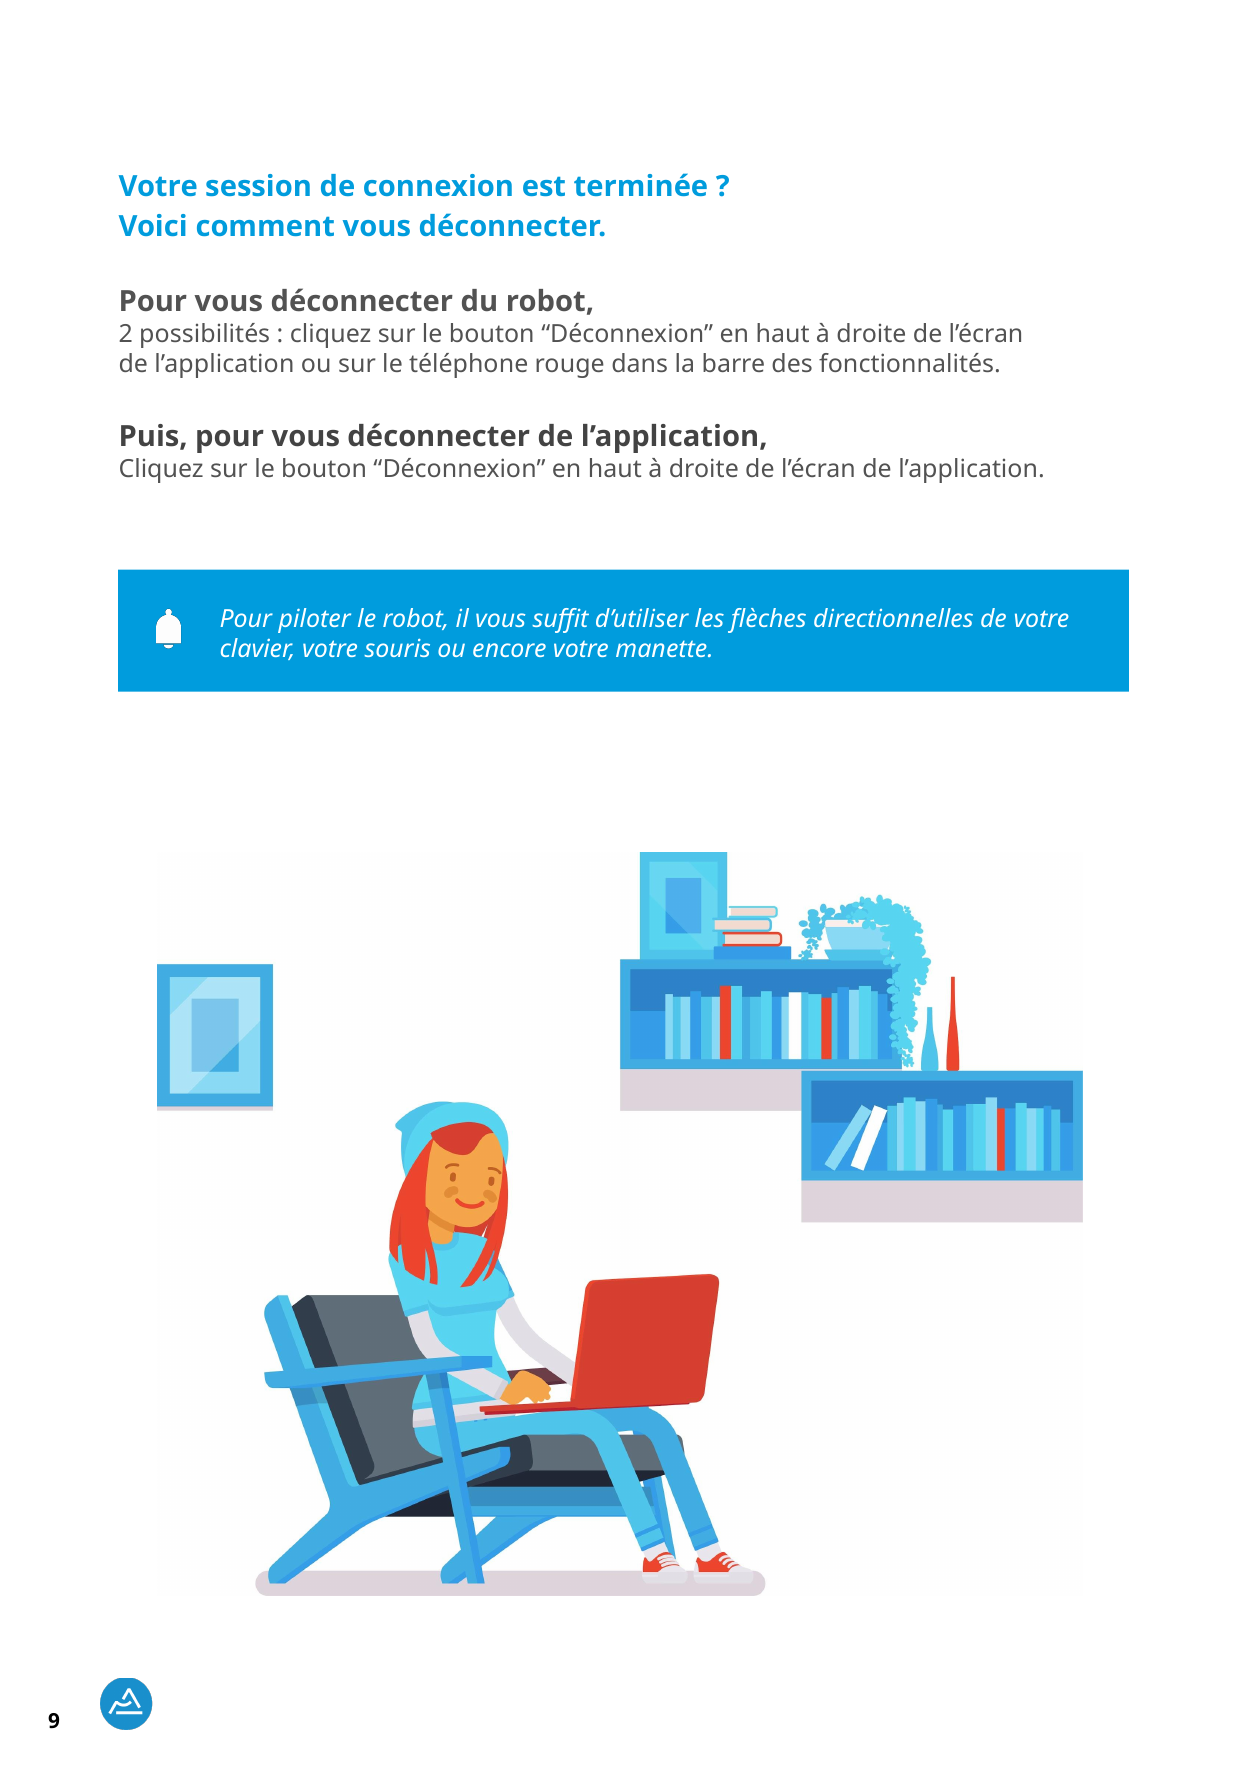

Votre session de connexion est terminée ?
Voici comment vous déconnecter.
Pour vous déconnecter du robot,
2 possibilités : cliquez sur le bouton “Déconnexion” en haut à droite de l’écran
de l’application ou sur le téléphone rouge dans la barre des fonctionnalités.
Puis, pour vous déconnecter de l’application,
Cliquez sur le bouton “Déconnexion” en haut à droite de l’écran de l’application.
Pour piloter le robot, il vous suffit d’utiliser les flèches directionnelles de votre clavier, votre souris ou encore votre manette.
9